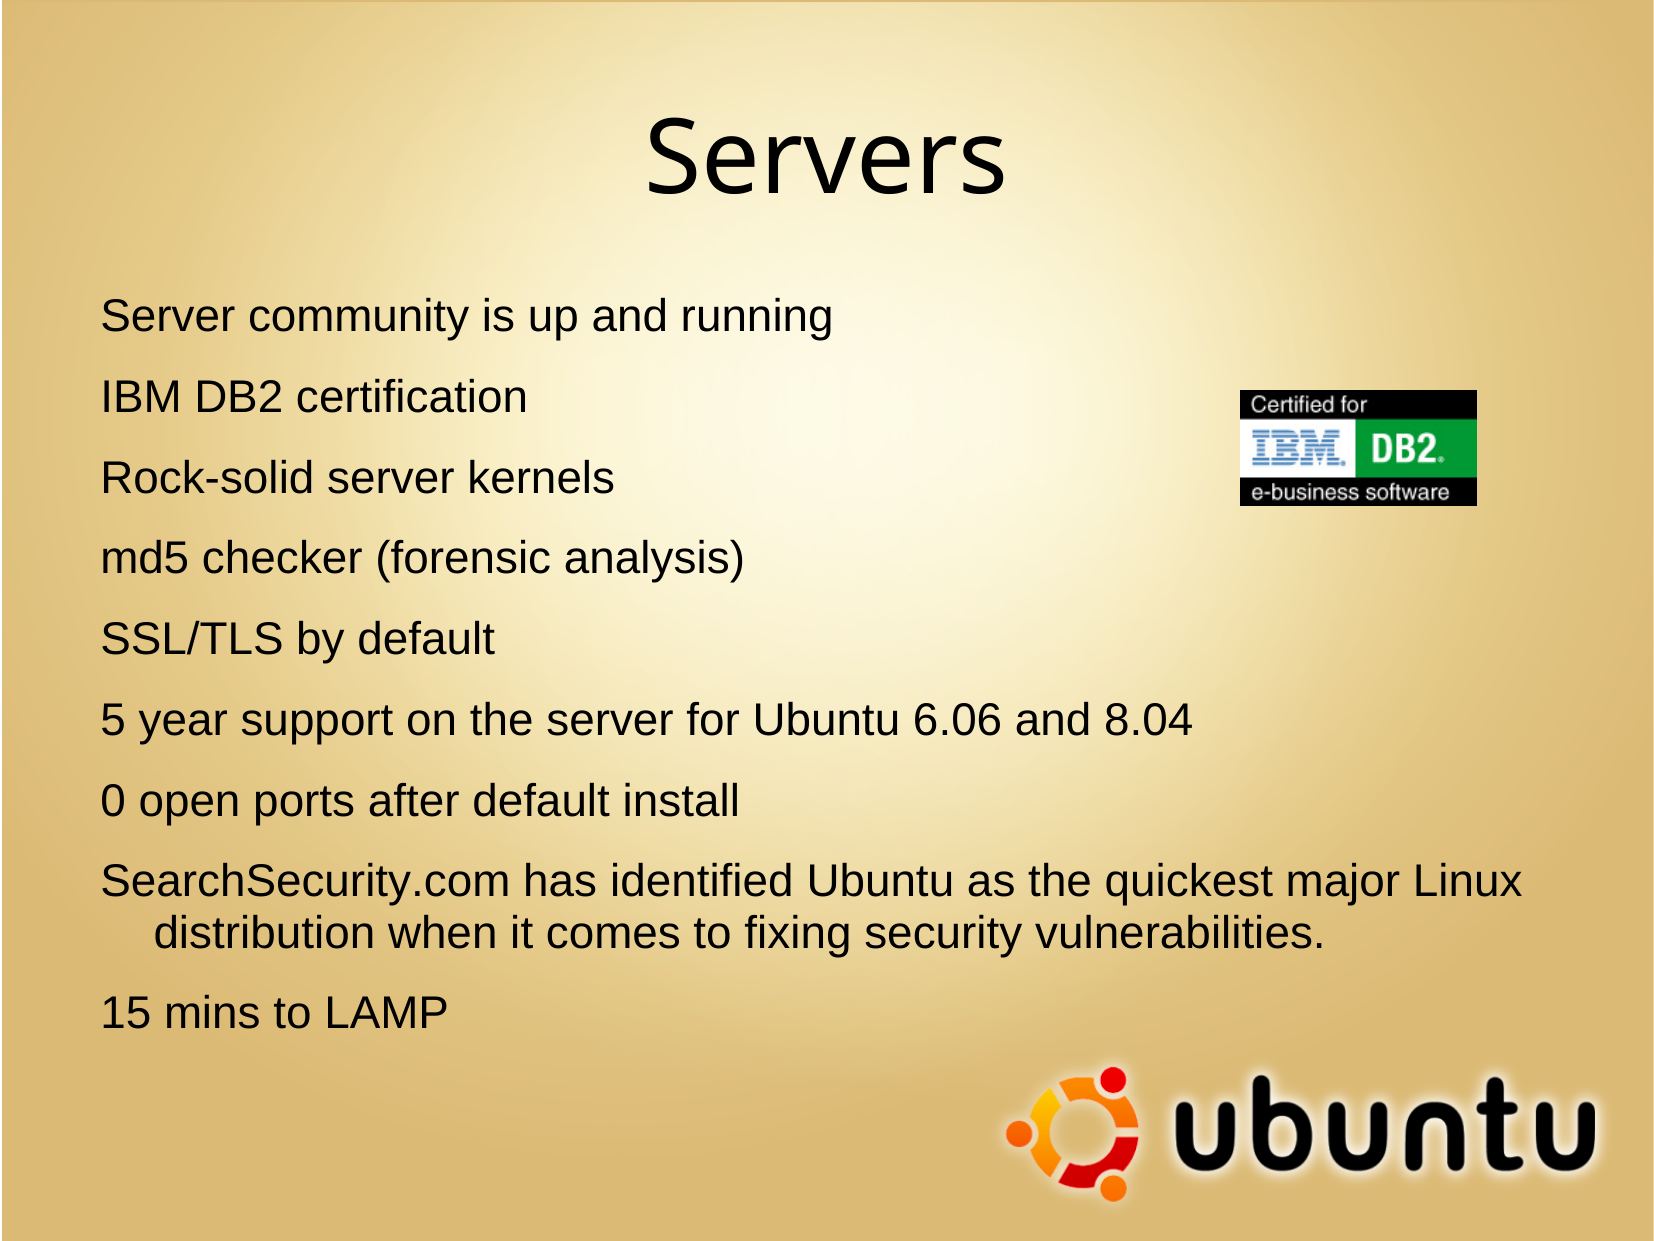

# Servers
Server community is up and running
IBM DB2 certification
Rock-solid server kernels
md5 checker (forensic analysis)
SSL/TLS by default
5 year support on the server for Ubuntu 6.06 and 8.04
0 open ports after default install
SearchSecurity.com has identified Ubuntu as the quickest major Linux distribution when it comes to fixing security vulnerabilities.
15 mins to LAMP